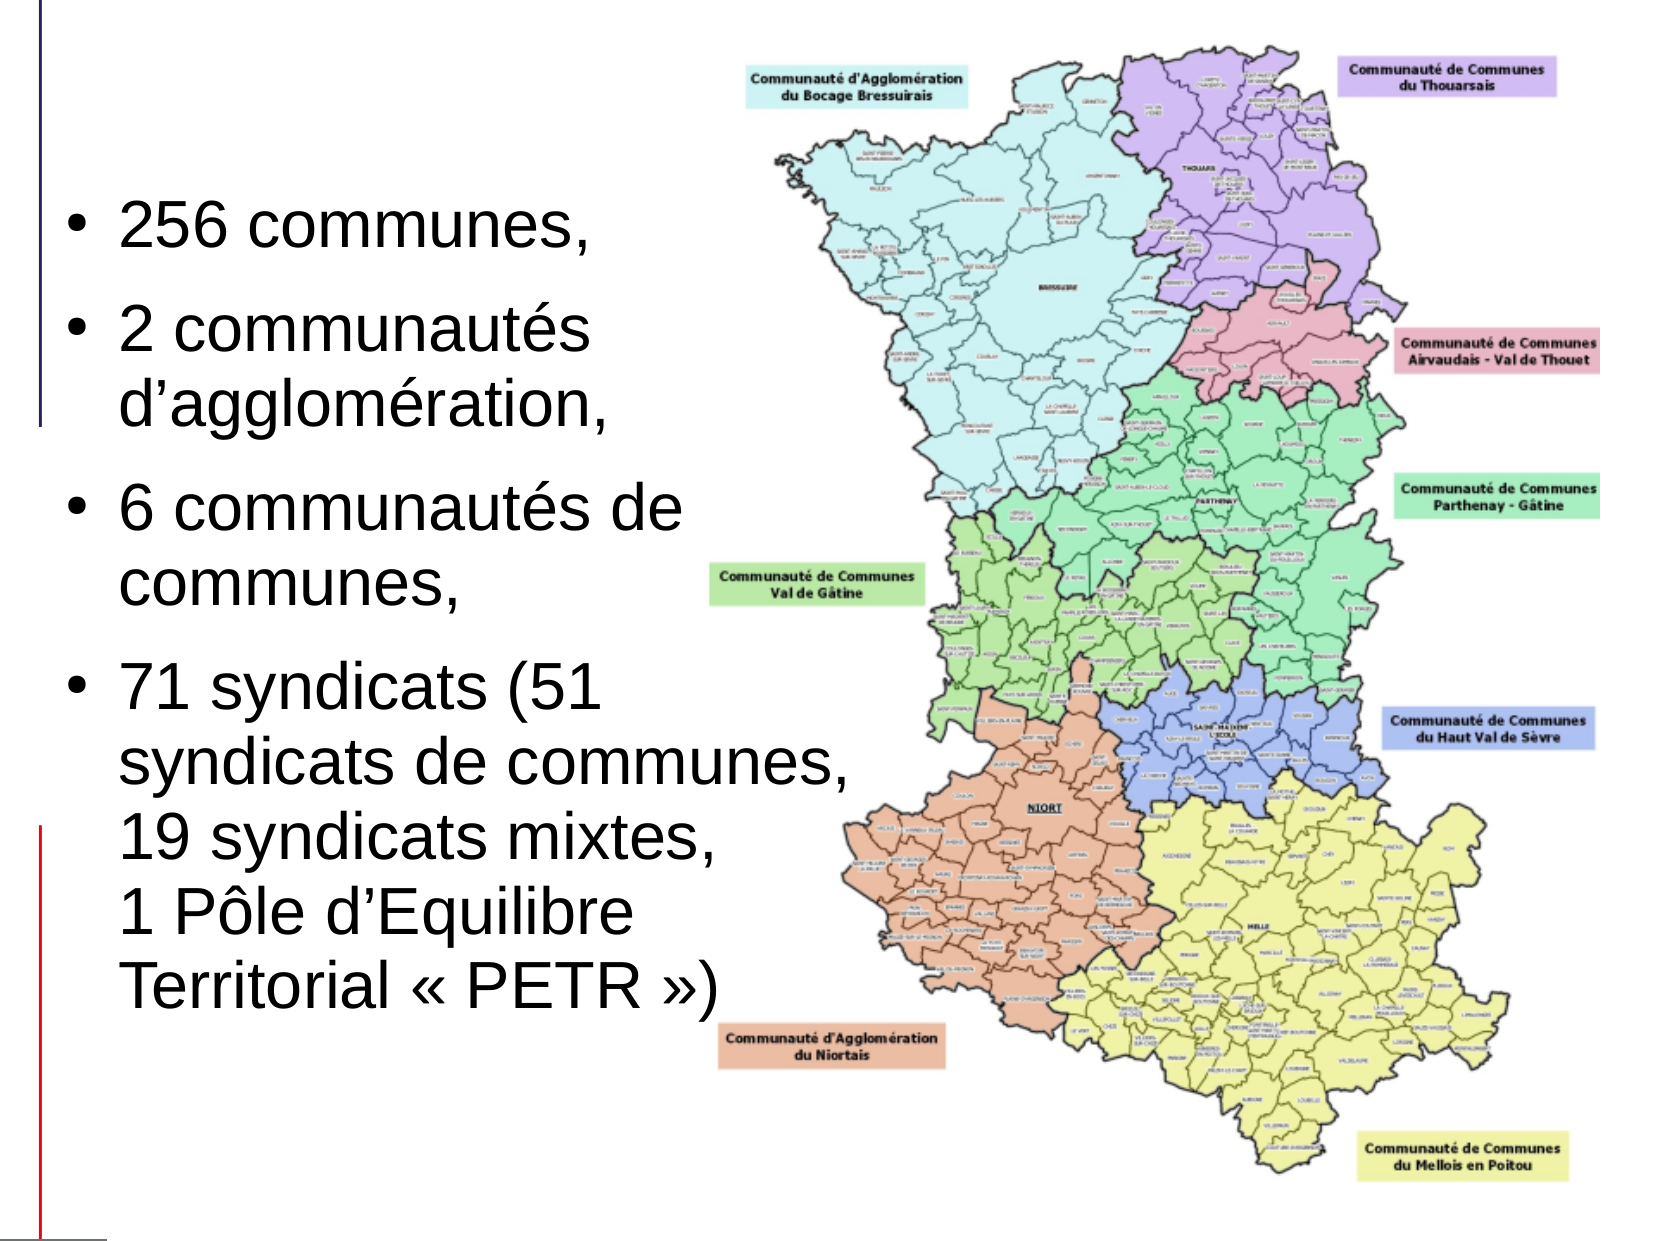

# 256 communes,
2 communautés d’agglomération,
6 communautés de communes,
71 syndicats (51 syndicats de communes, 19 syndicats mixtes, 1 Pôle d’Equilibre Territorial « PETR »)